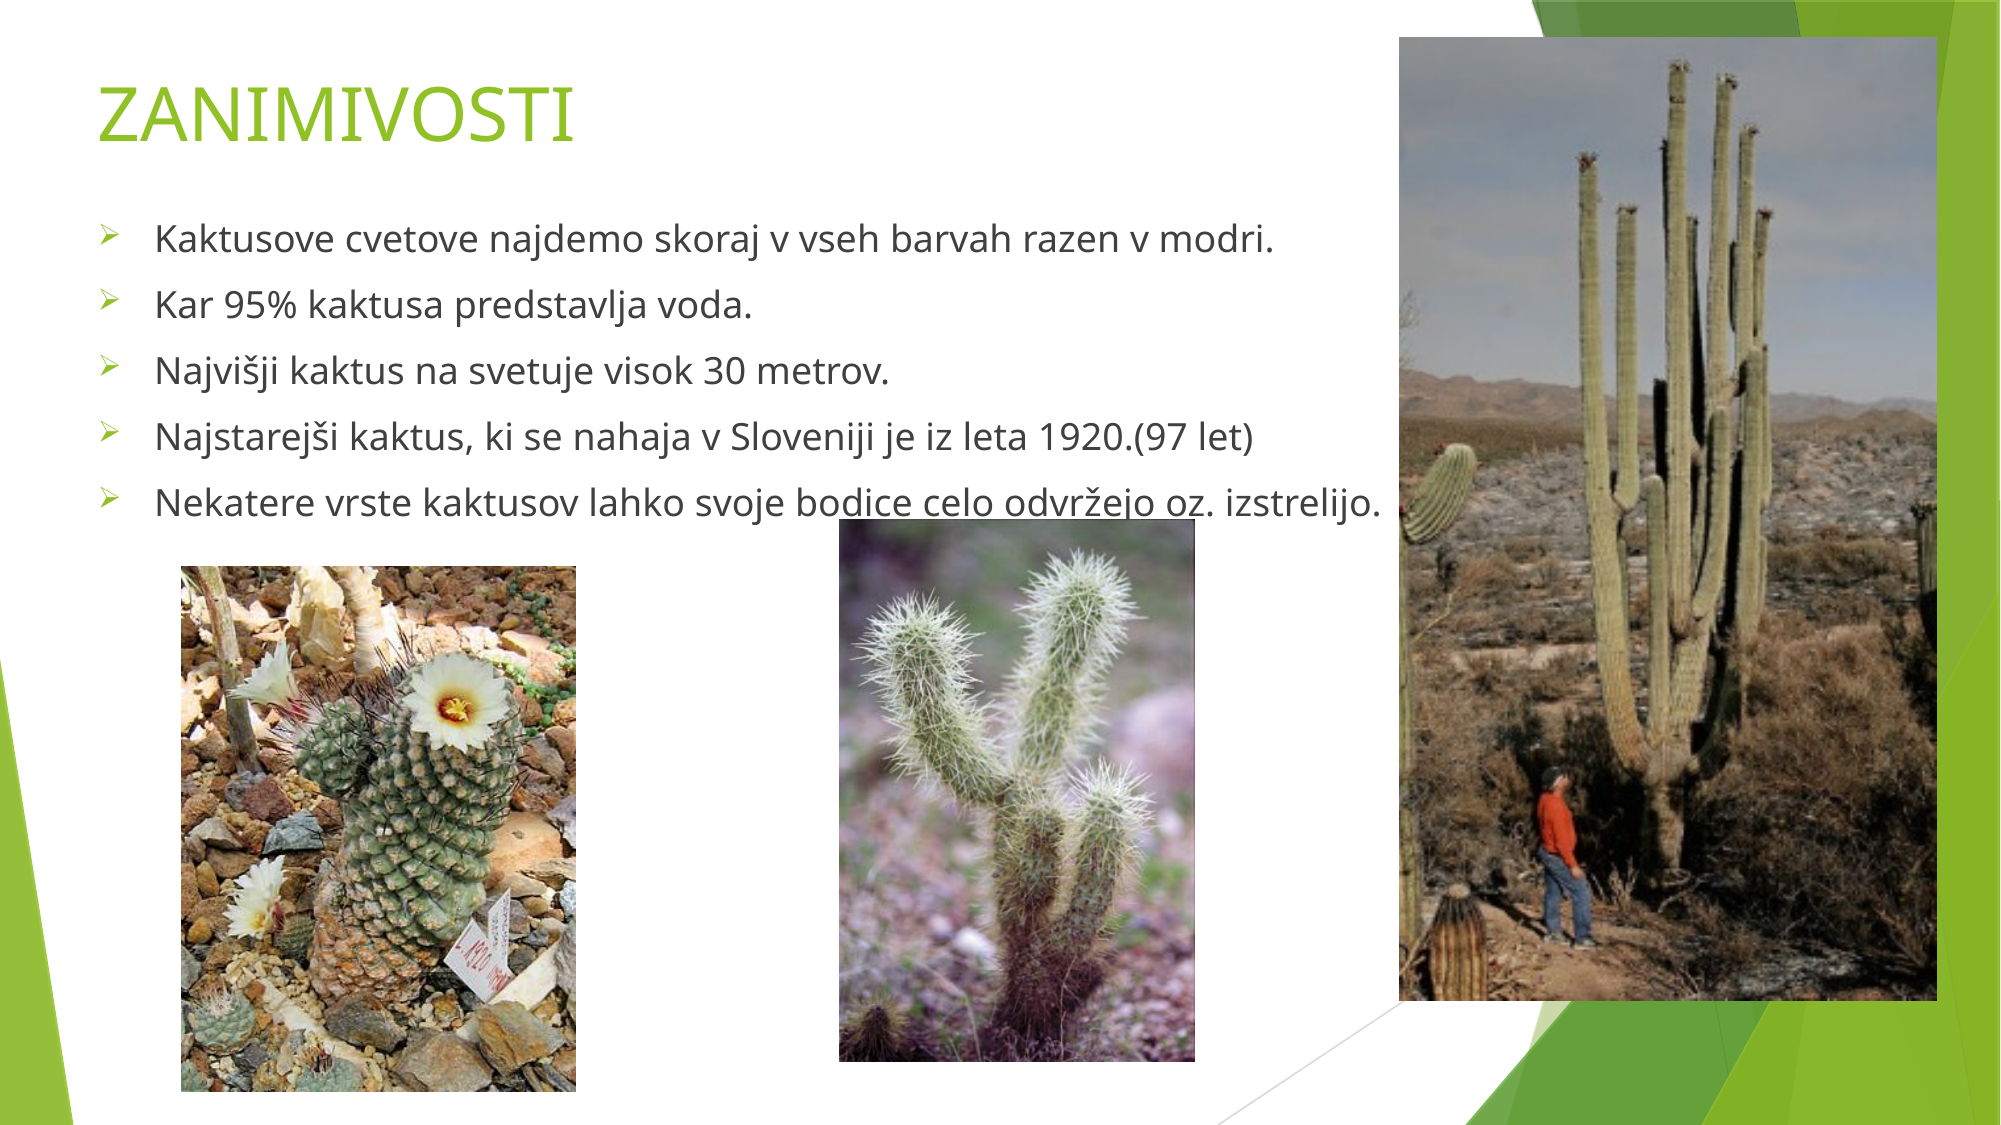

# ZANIMIVOSTI
Kaktusove cvetove najdemo skoraj v vseh barvah razen v modri.
Kar 95% kaktusa predstavlja voda.
Najvišji kaktus na svetuje visok 30 metrov.
Najstarejši kaktus, ki se nahaja v Sloveniji je iz leta 1920.(97 let)
Nekatere vrste kaktusov lahko svoje bodice celo odvržejo oz. izstrelijo.